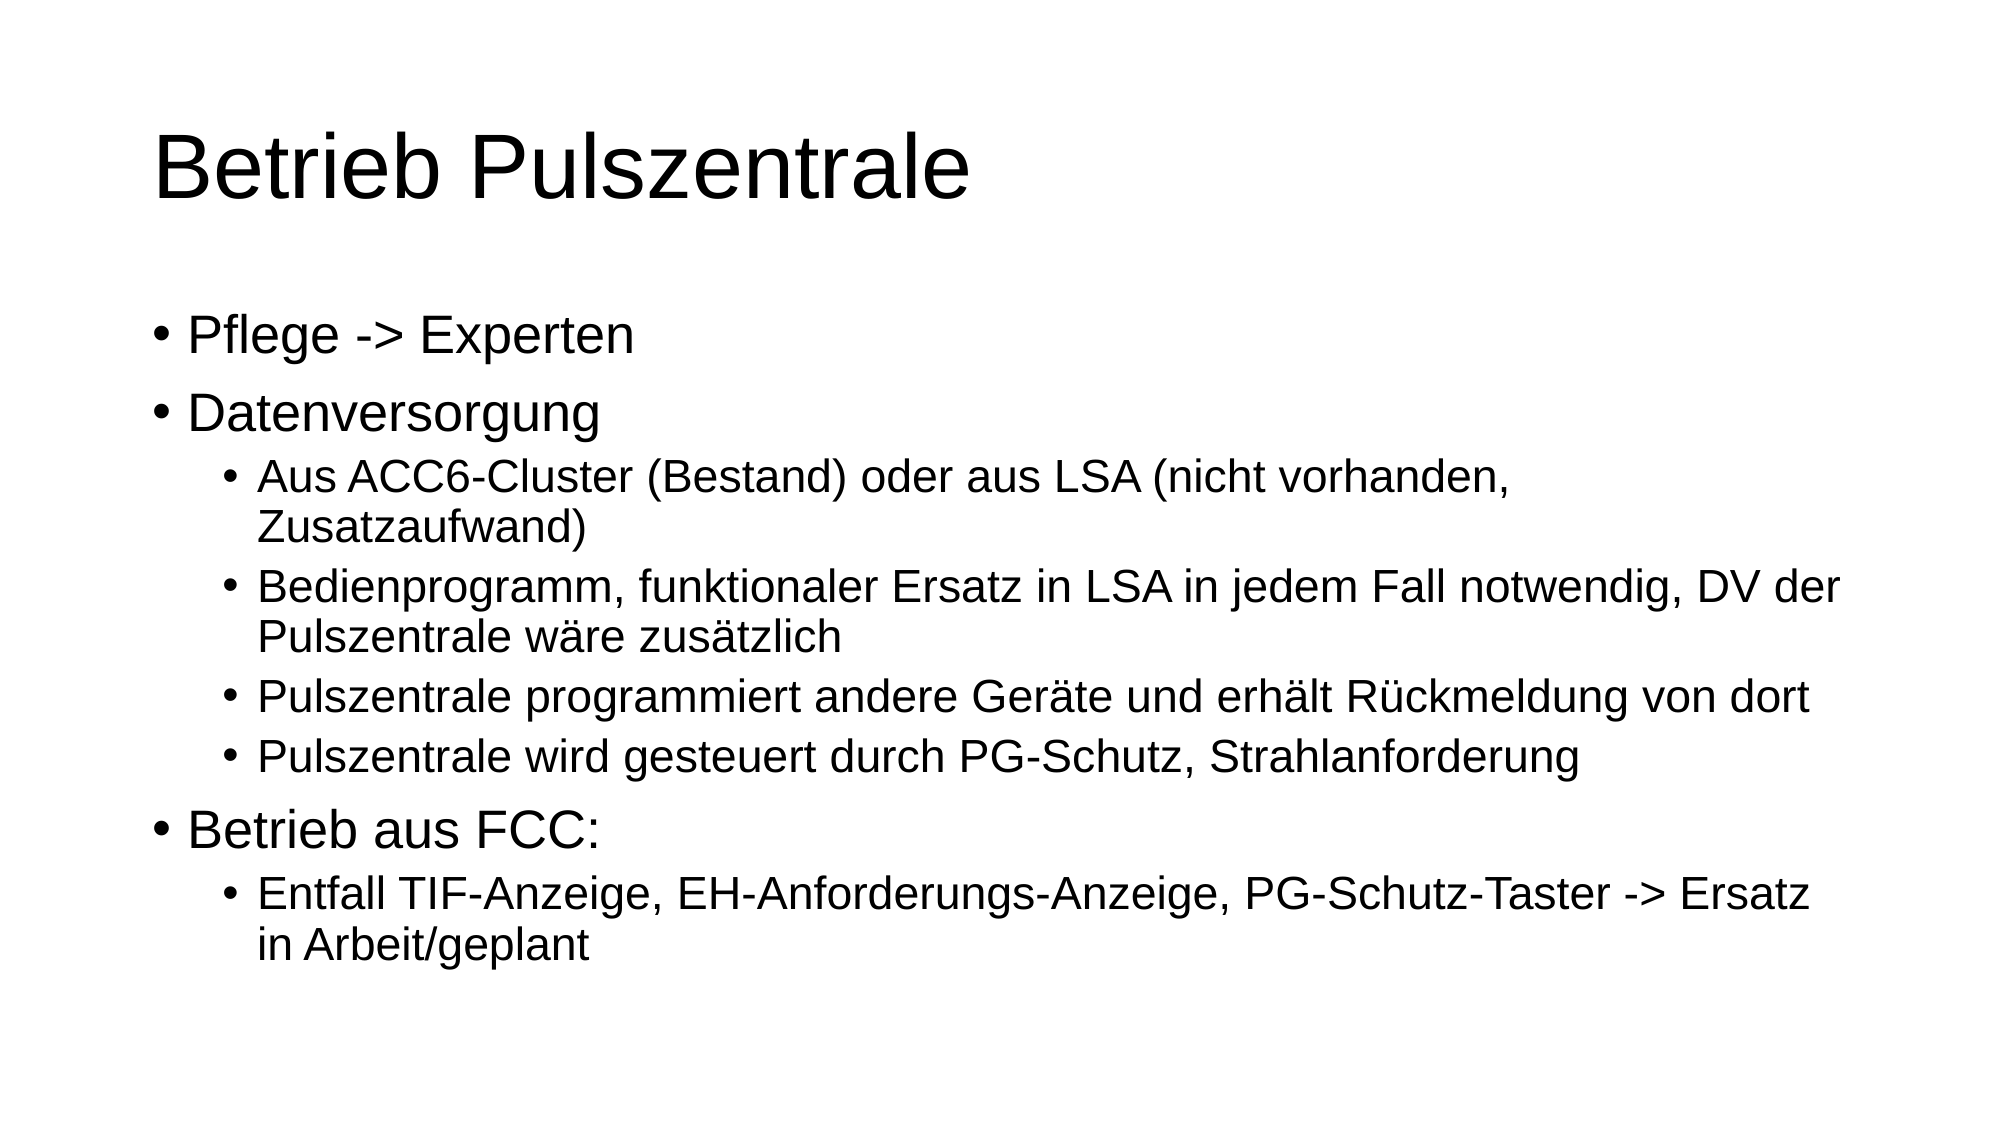

# Betrieb Pulszentrale
Pflege -> Experten
Datenversorgung
Aus ACC6-Cluster (Bestand) oder aus LSA (nicht vorhanden, Zusatzaufwand)
Bedienprogramm, funktionaler Ersatz in LSA in jedem Fall notwendig, DV der Pulszentrale wäre zusätzlich
Pulszentrale programmiert andere Geräte und erhält Rückmeldung von dort
Pulszentrale wird gesteuert durch PG-Schutz, Strahlanforderung
Betrieb aus FCC:
Entfall TIF-Anzeige, EH-Anforderungs-Anzeige, PG-Schutz-Taster -> Ersatz in Arbeit/geplant